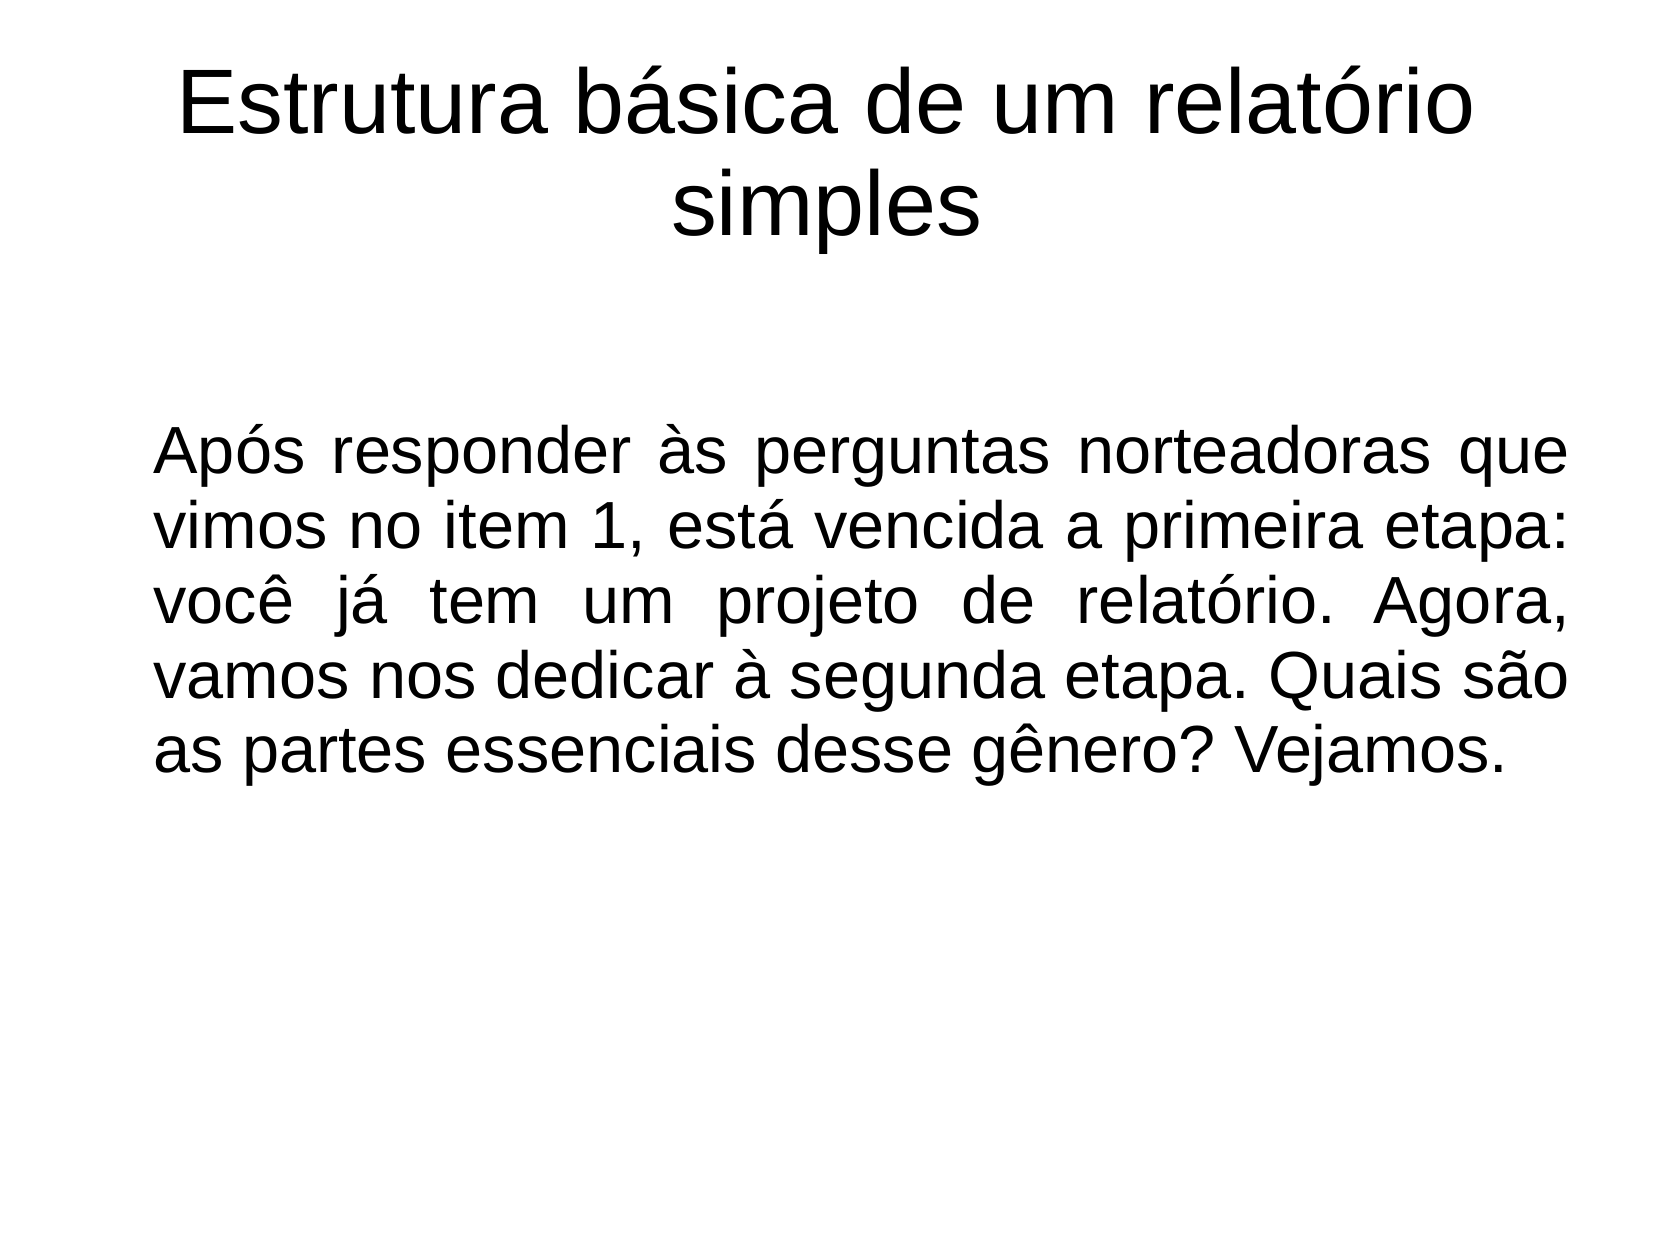

# Estrutura básica de um relatório simples
Após responder às perguntas norteadoras que vimos no item 1, está vencida a primeira etapa: você já tem um projeto de relatório. Agora, vamos nos dedicar à segunda etapa. Quais são as partes essenciais desse gênero? Vejamos.